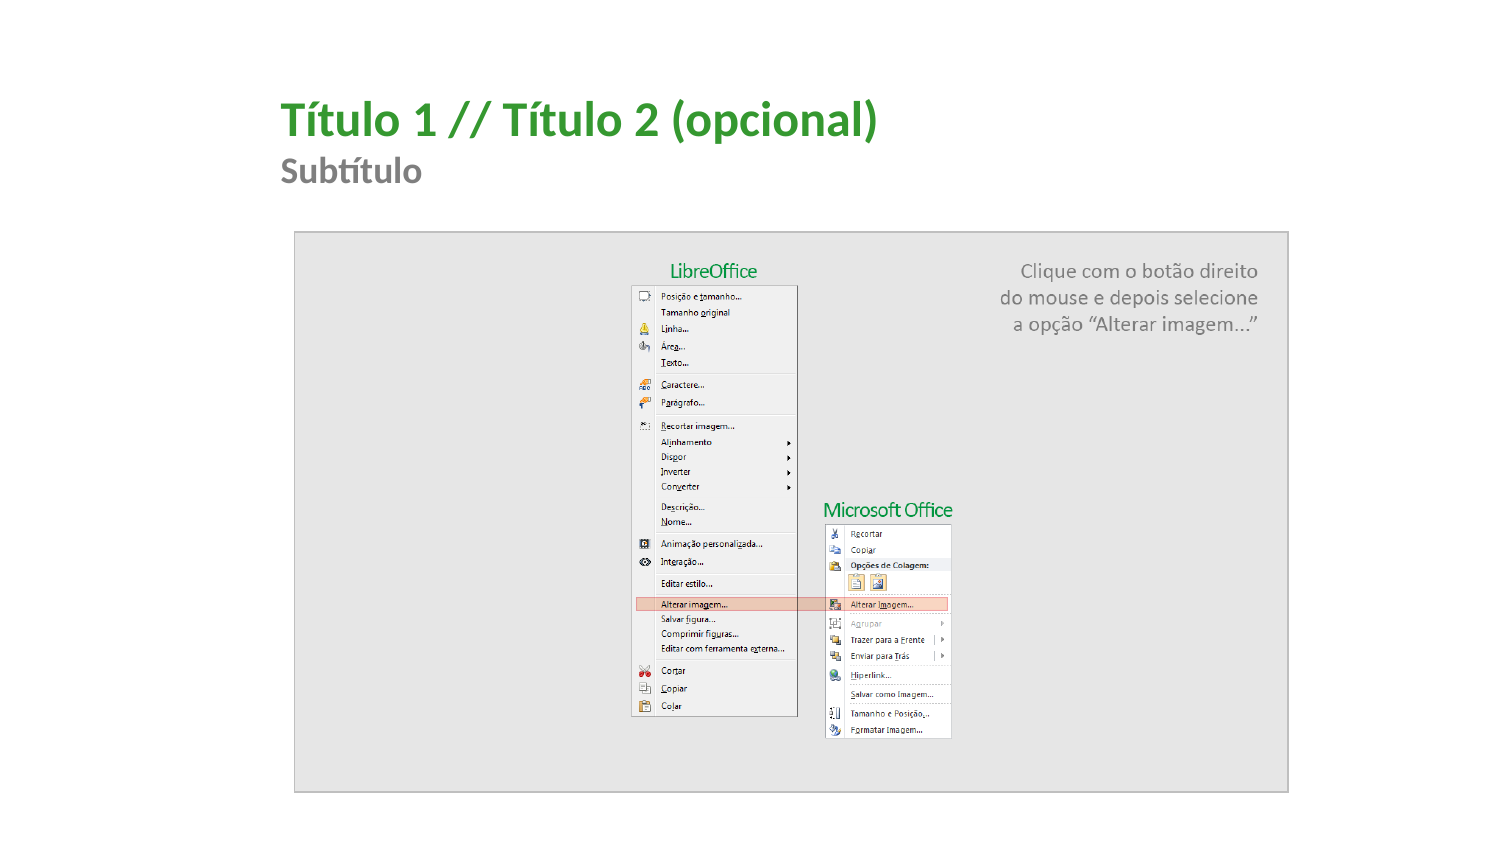

Título 1 // Título 2 (opcional)
Subtítulo